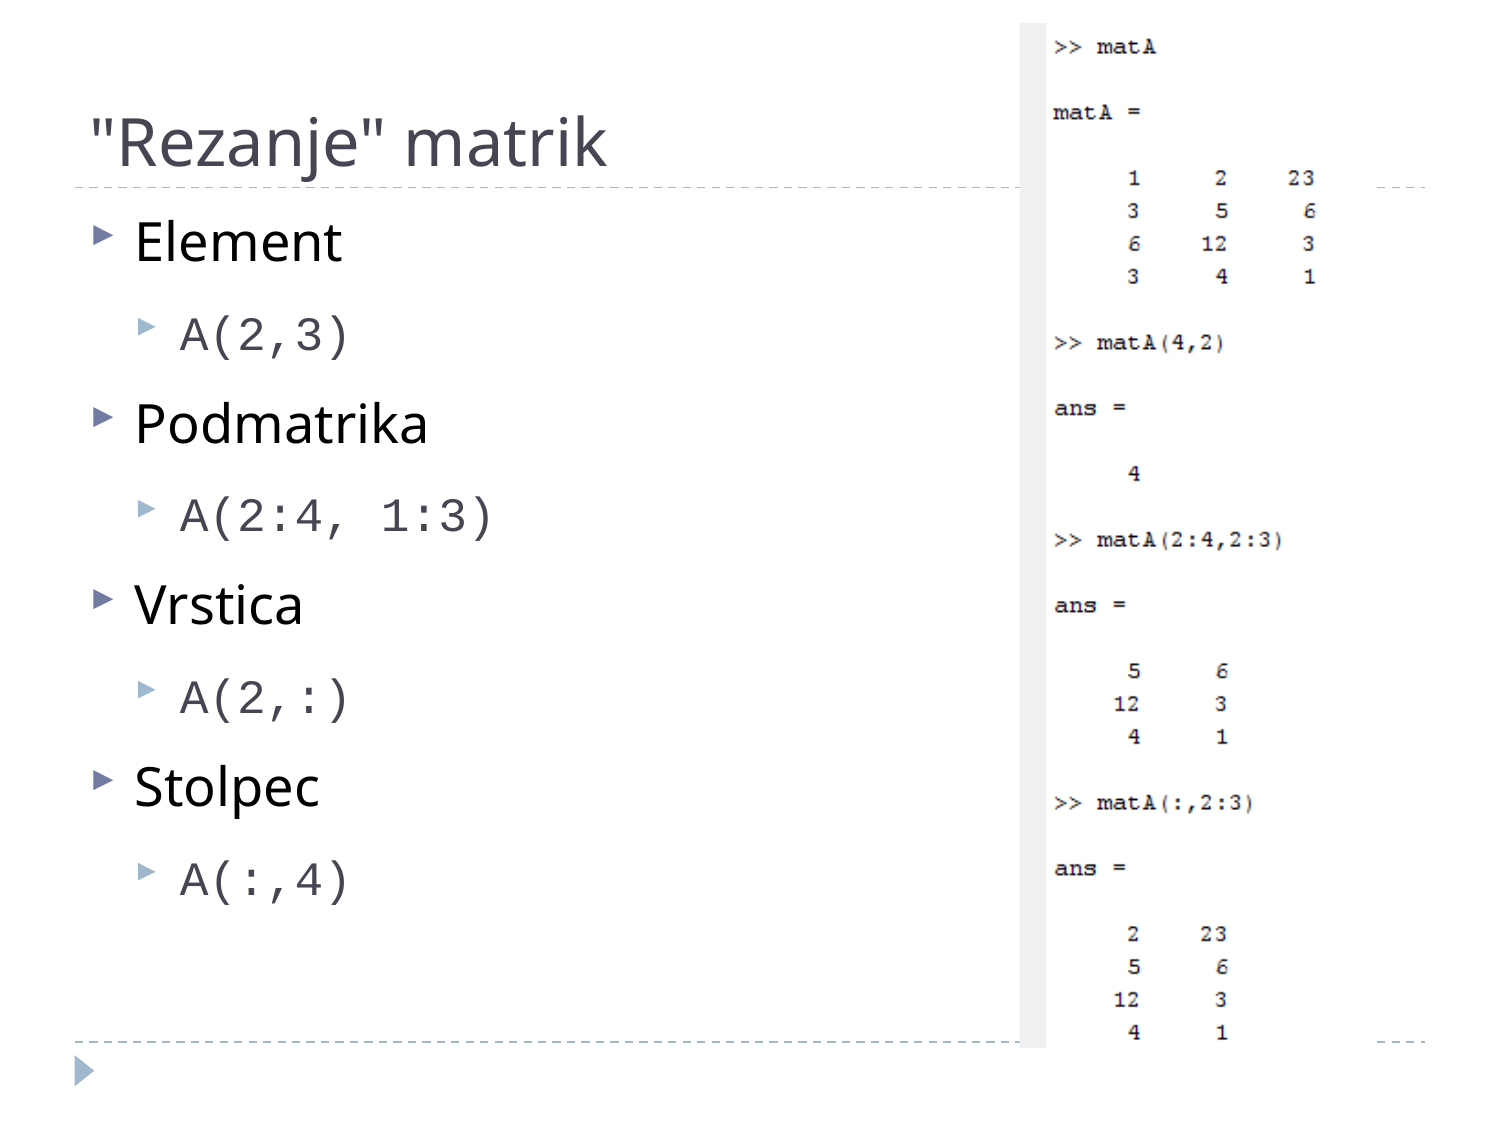

# "Rezanje" matrik
Element
A(2,3)
Podmatrika
A(2:4, 1:3)
Vrstica
A(2,:)
Stolpec
A(:,4)